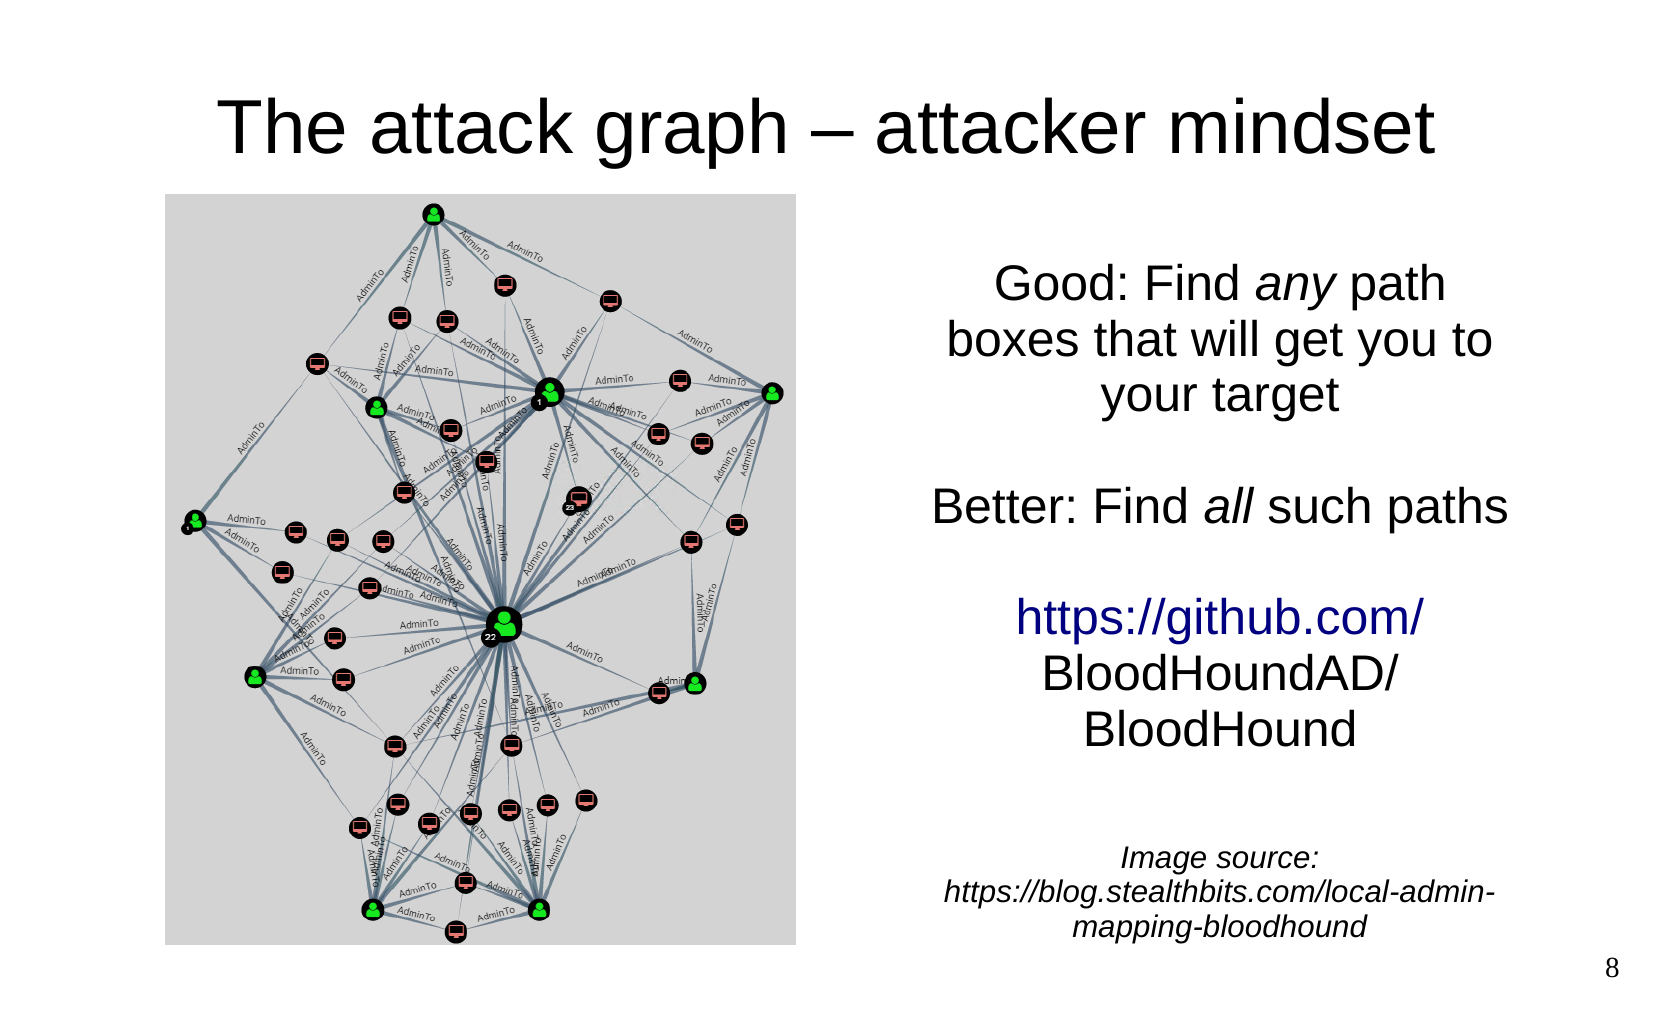

# The attack graph – attacker mindset
Good: Find any path boxes that will get you to your target
Better: Find all such paths
https://github.com/
BloodHoundAD/
BloodHound
Image source:
https://blog.stealthbits.com/local-admin-mapping-bloodhound